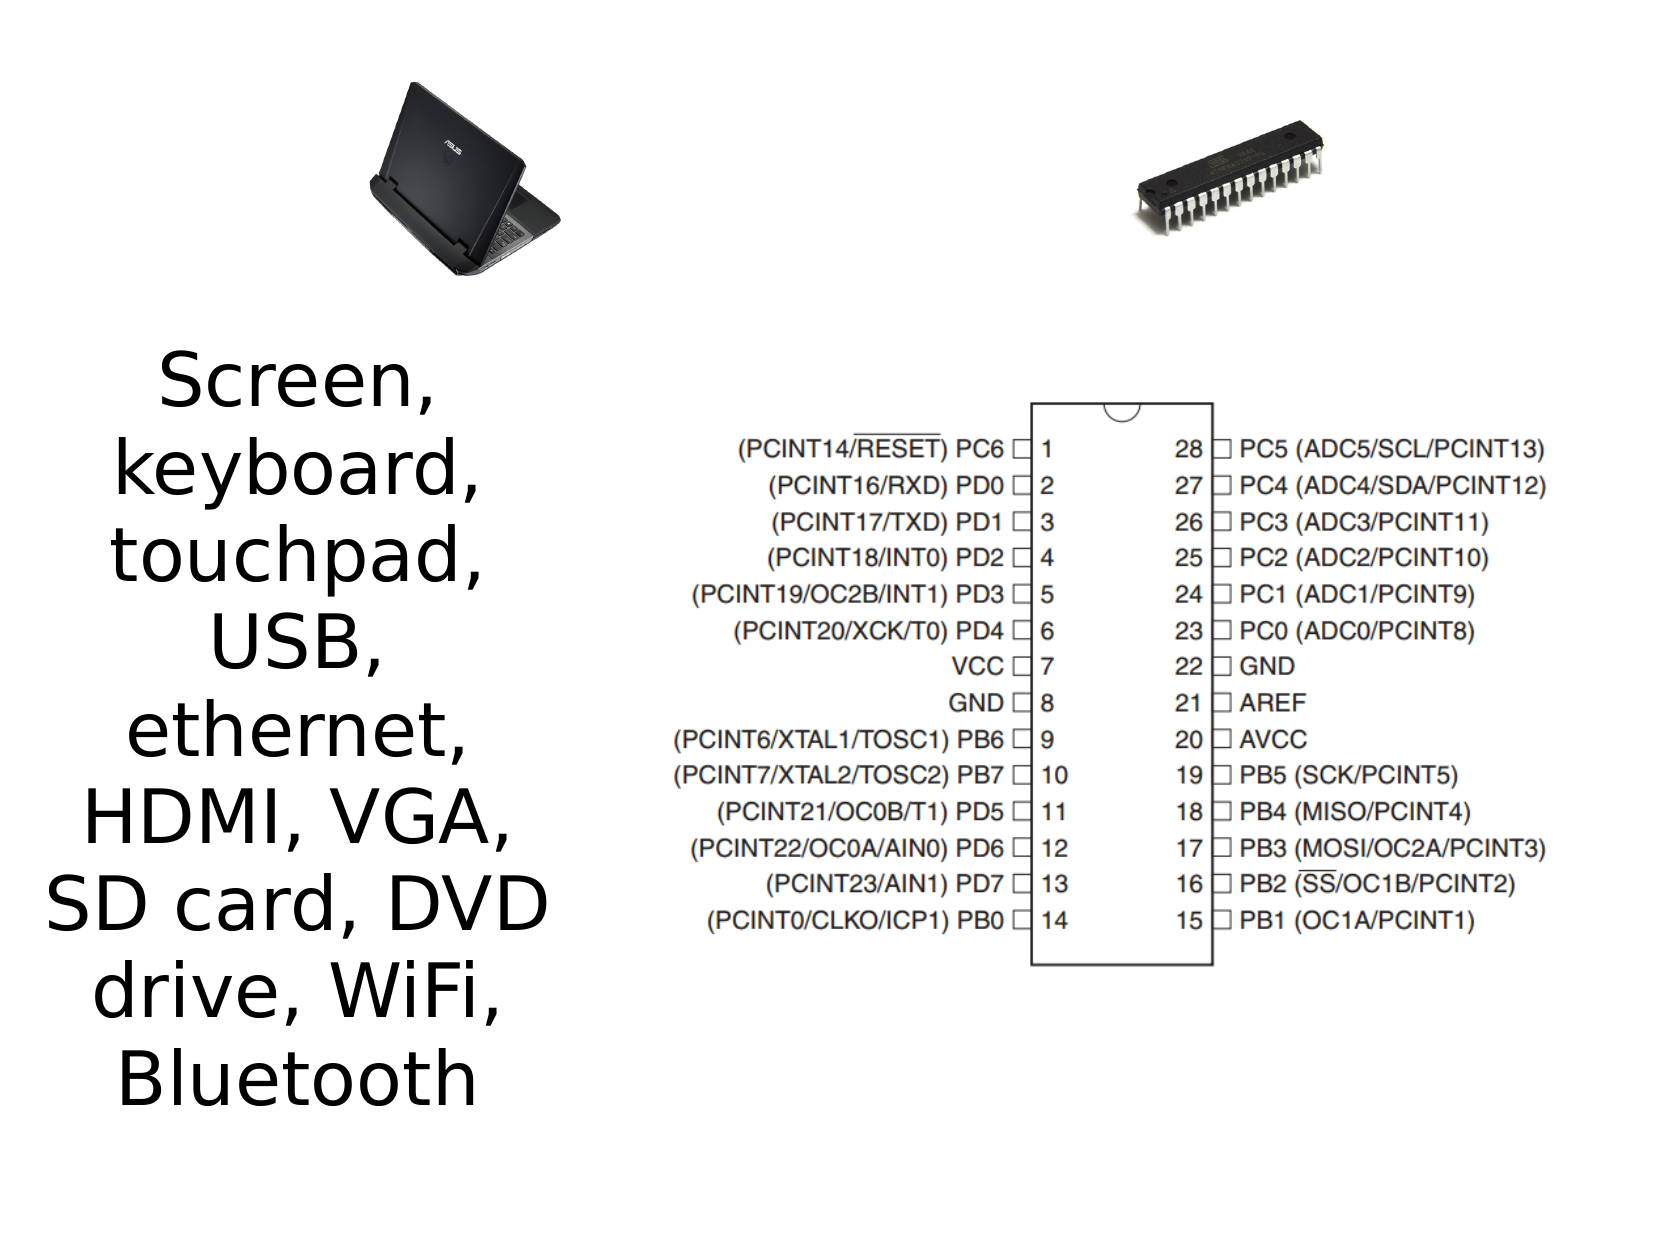

Screen, keyboard, touchpad, USB, ethernet, HDMI, VGA, SD card, DVD drive, WiFi, Bluetooth